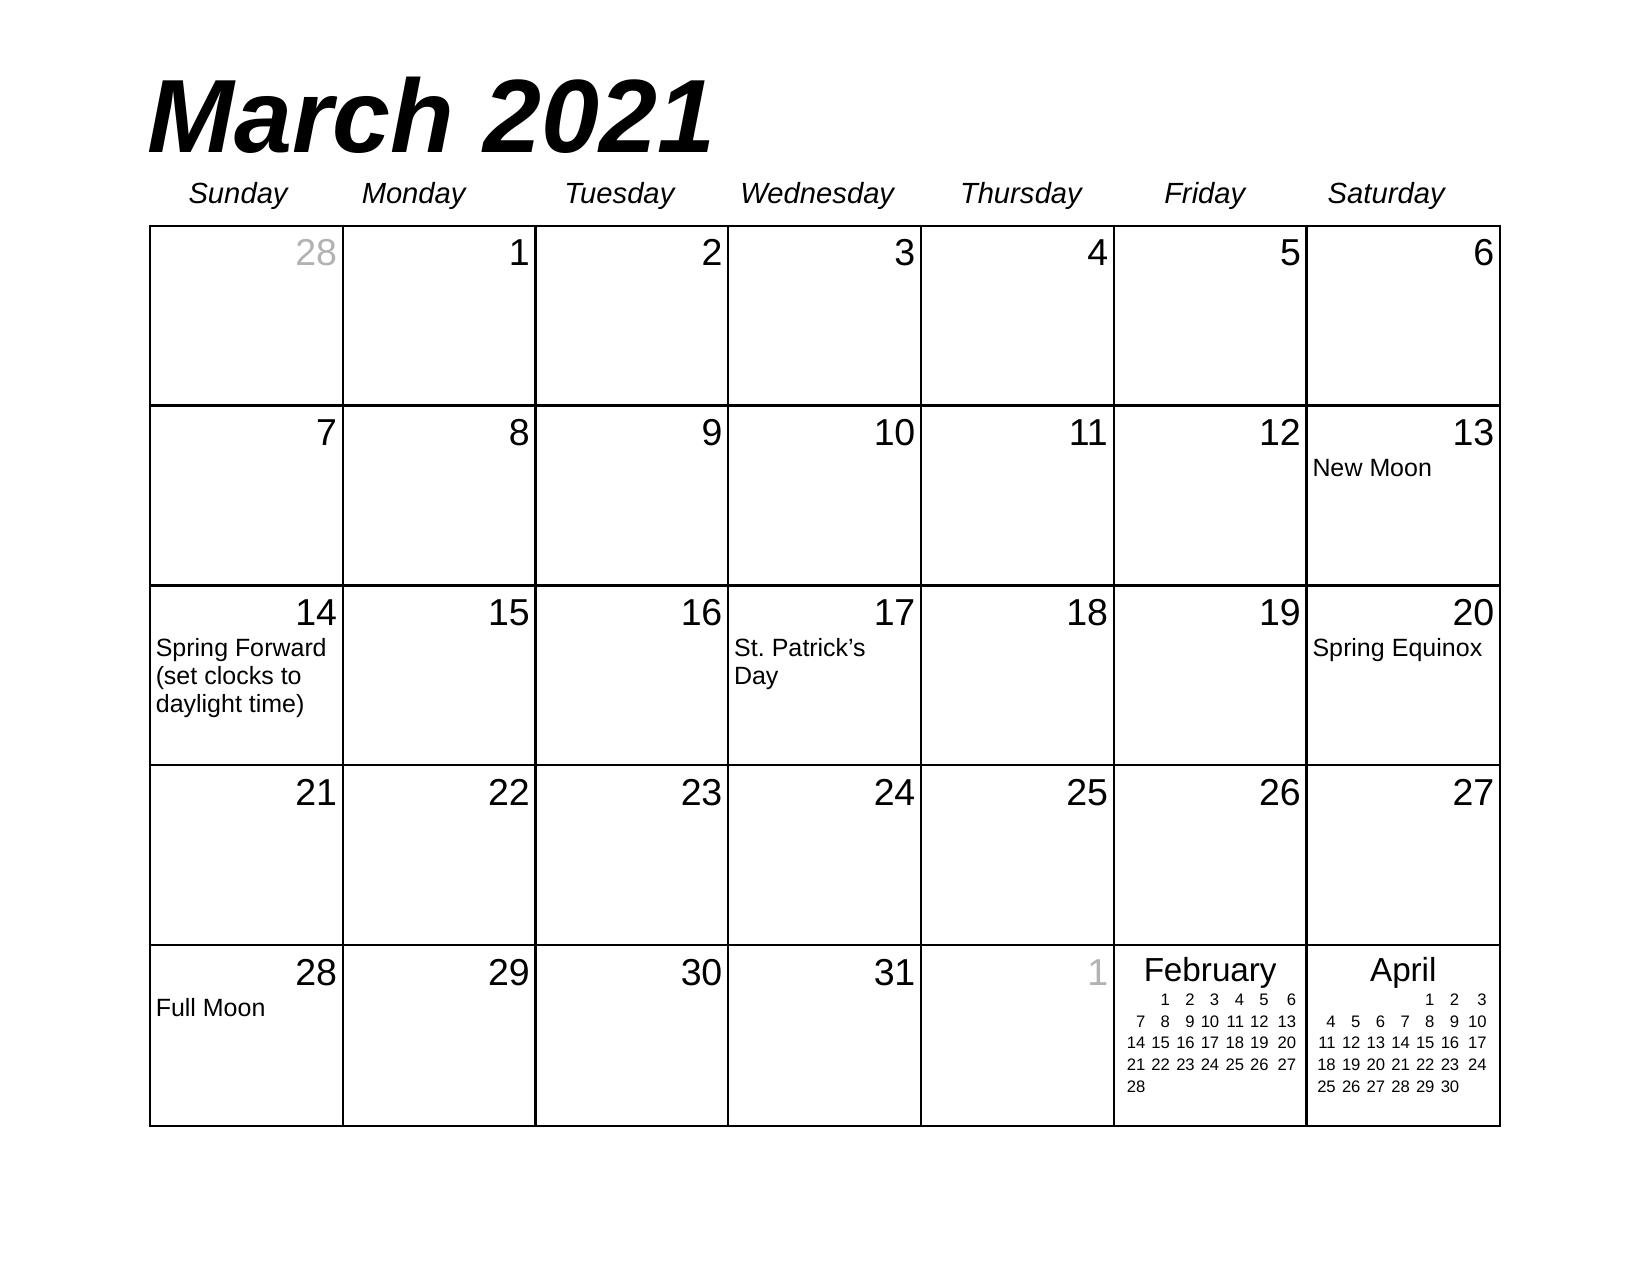

March 2021
Sunday Monday Tuesday Wednesday Thursday Friday Saturday
| 28 | 1 | 2 | 3 | 4 | 5 | 6 |
| --- | --- | --- | --- | --- | --- | --- |
| 7 | 8 | 9 | 10 | 11 | 12 | 13 New Moon |
| 14 Spring Forward (set clocks to daylight time) | 15 | 16 | 17 St. Patrick’s Day | 18 | 19 | 20 Spring Equinox |
| 21 | 22 | 23 | 24 | 25 | 26 | 27 |
| 28 Full Moon | 29 | 30 | 31 | 1 | February | April |
| | 1 | 2 | 3 | 4 | 5 | 6 |
| --- | --- | --- | --- | --- | --- | --- |
| 7 | 8 | 9 | 10 | 11 | 12 | 13 |
| 14 | 15 | 16 | 17 | 18 | 19 | 20 |
| 21 | 22 | 23 | 24 | 25 | 26 | 27 |
| 28 | | | | | | |
| | | | | | | |
| | | | | 1 | 2 | 3 |
| --- | --- | --- | --- | --- | --- | --- |
| 4 | 5 | 6 | 7 | 8 | 9 | 10 |
| 11 | 12 | 13 | 14 | 15 | 16 | 17 |
| 18 | 19 | 20 | 21 | 22 | 23 | 24 |
| 25 | 26 | 27 | 28 | 29 | 30 | |
| | | | | | | |